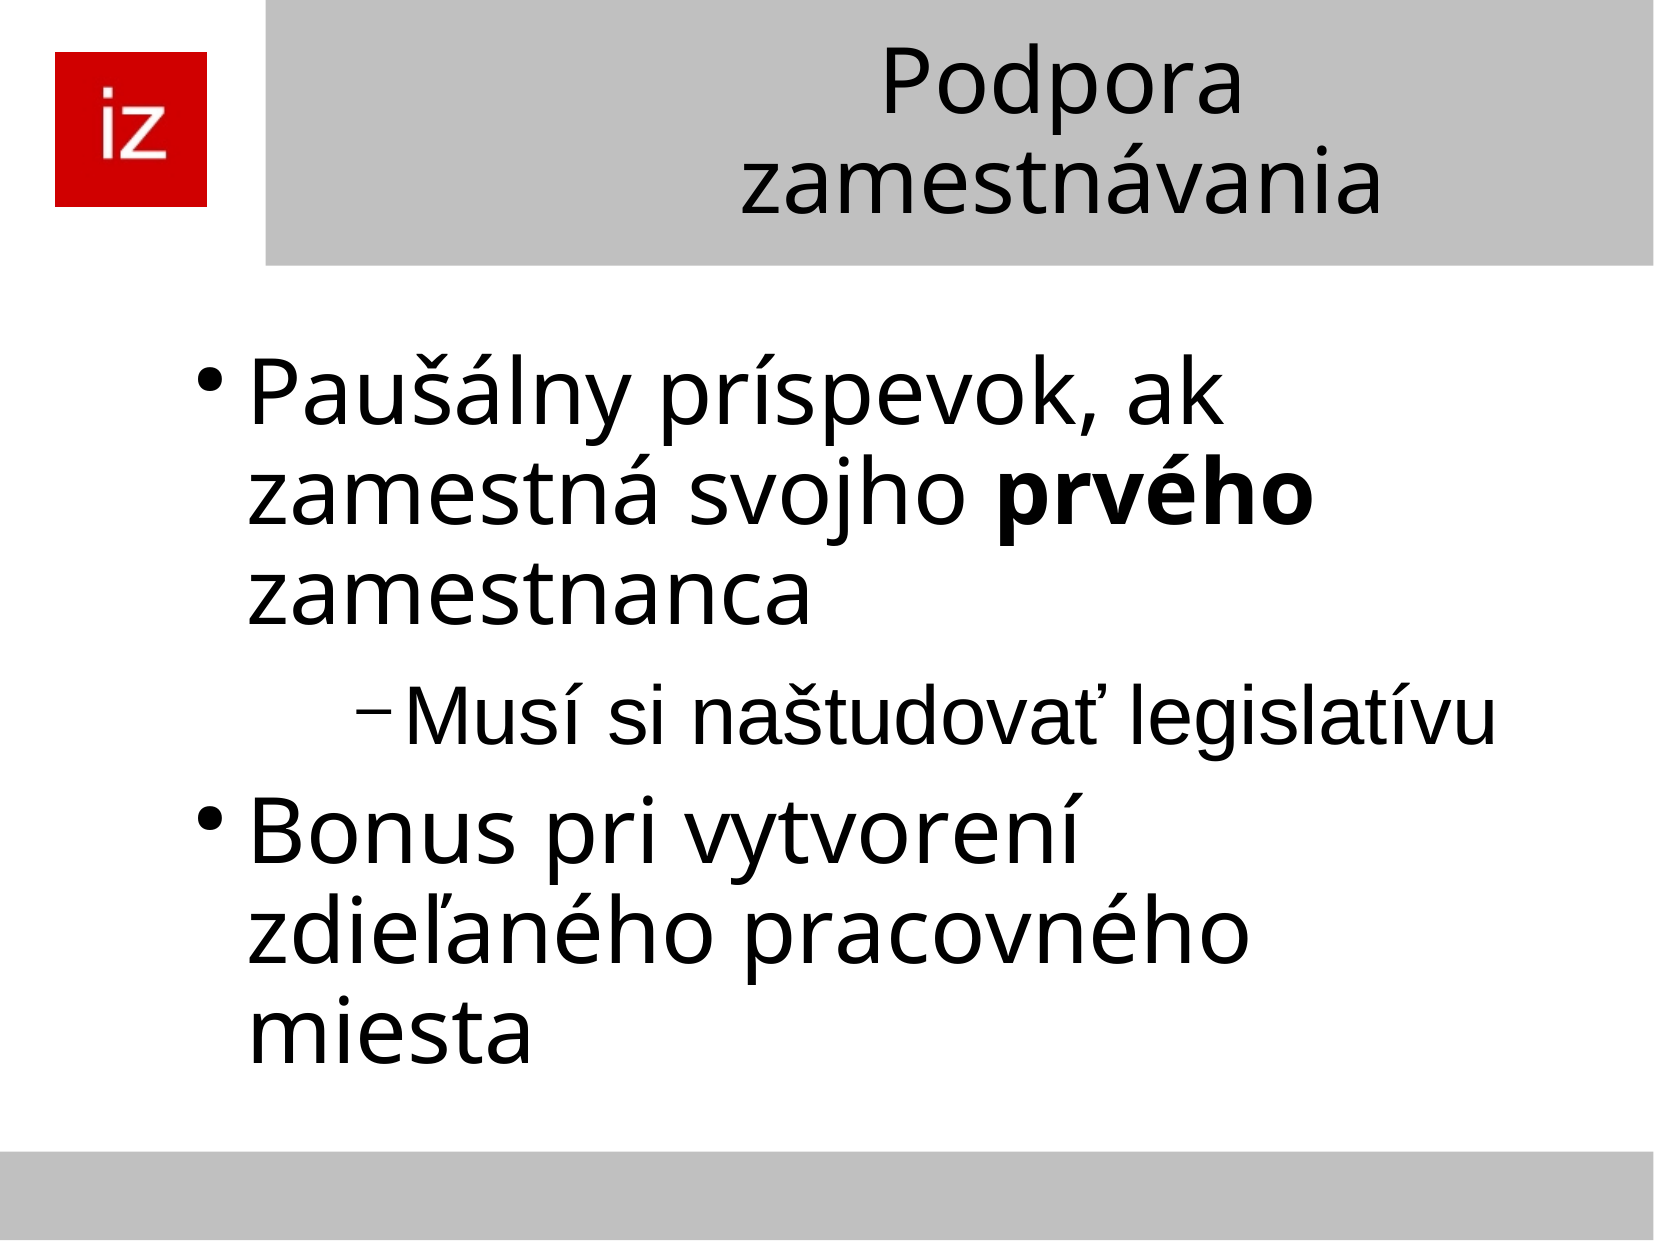

# Podpora zamestnávania
Paušálny príspevok, ak zamestná svojho prvého zamestnanca
Musí si naštudovať legislatívu
Bonus pri vytvorení zdieľaného pracovného miesta